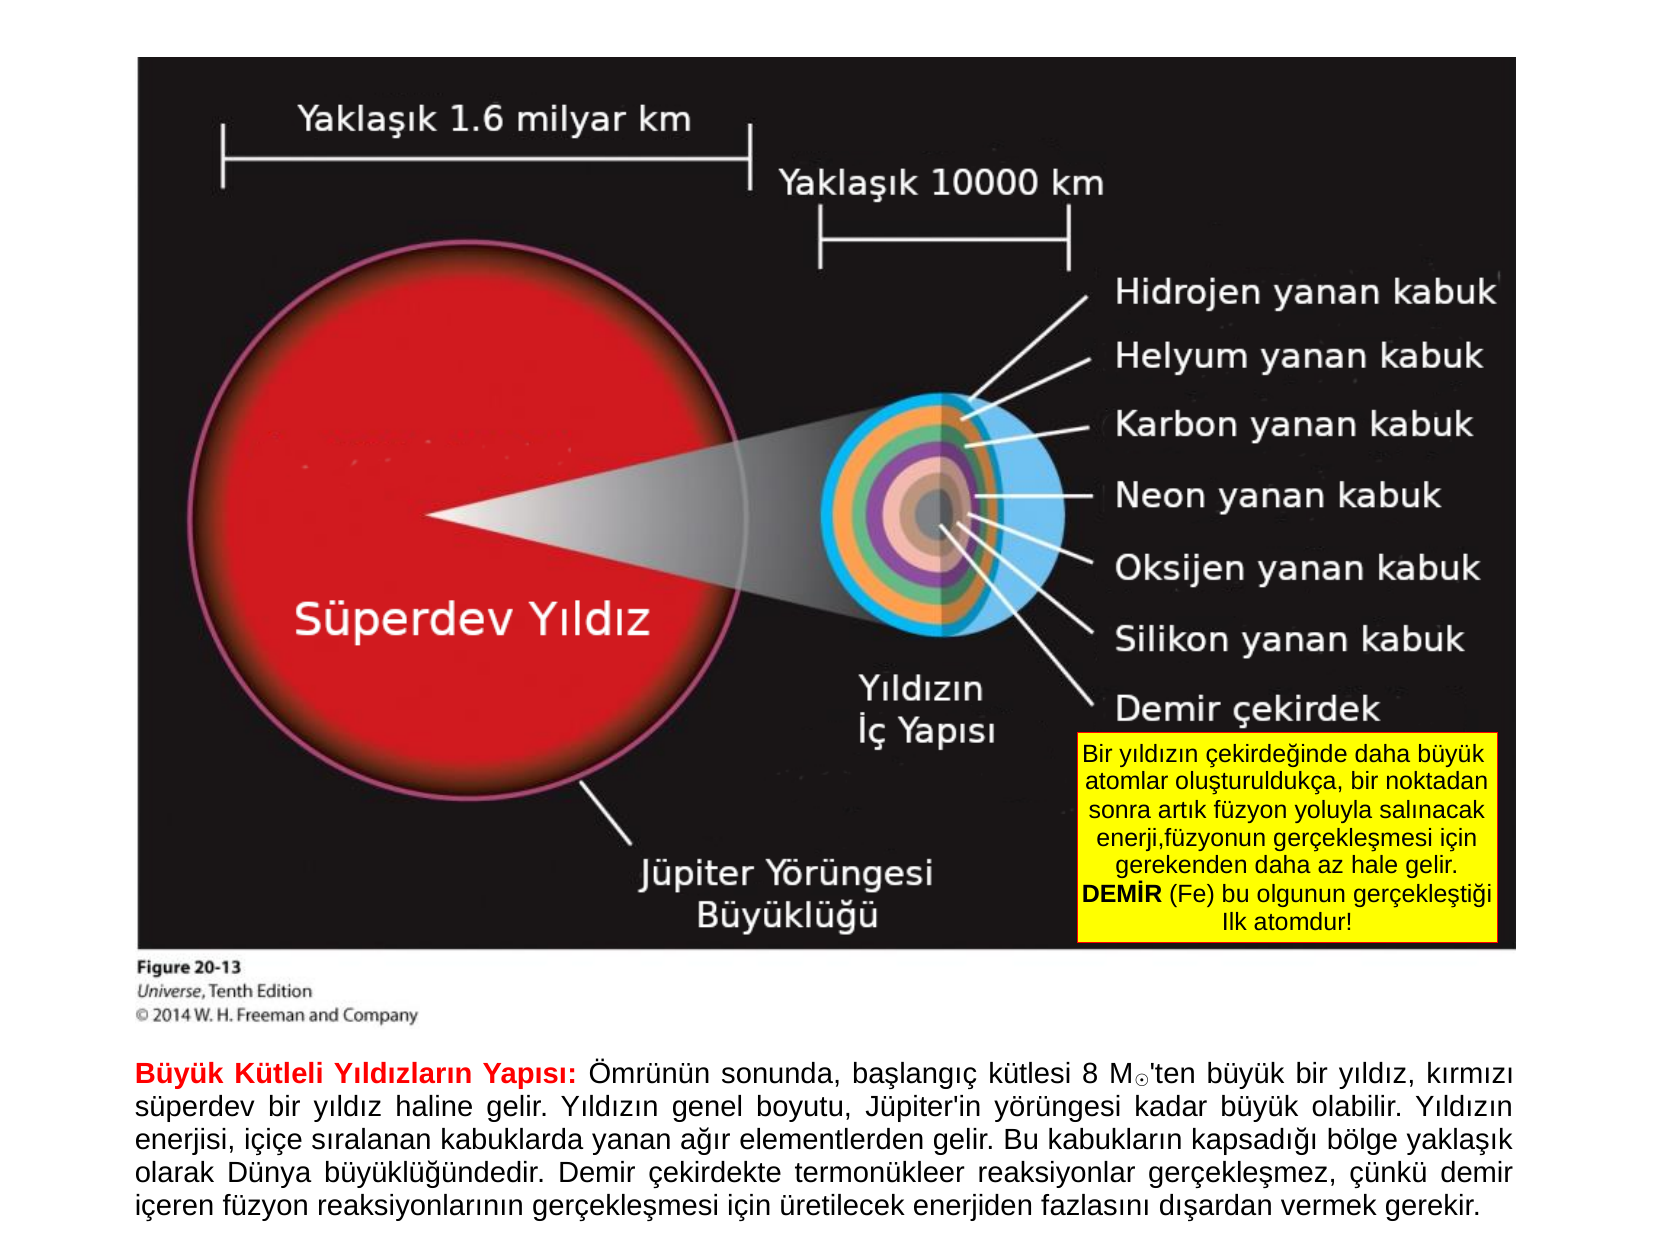

Bir yıldızın çekirdeğinde daha büyük
atomlar oluşturuldukça, bir noktadan
sonra artık füzyon yoluyla salınacak
enerji,füzyonun gerçekleşmesi için
gerekenden daha az hale gelir.
DEMİR (Fe) bu olgunun gerçekleştiği
Ilk atomdur!
Büyük Kütleli Yıldızların Yapısı: Ömrünün sonunda, başlangıç kütlesi 8 M☉'ten büyük bir yıldız, kırmızı süperdev bir yıldız haline gelir. Yıldızın genel boyutu, Jüpiter'in yörüngesi kadar büyük olabilir. Yıldızın enerjisi, içiçe sıralanan kabuklarda yanan ağır elementlerden gelir. Bu kabukların kapsadığı bölge yaklaşık olarak Dünya büyüklüğündedir. Demir çekirdekte termonükleer reaksiyonlar gerçekleşmez, çünkü demir içeren füzyon reaksiyonlarının gerçekleşmesi için üretilecek enerjiden fazlasını dışardan vermek gerekir.